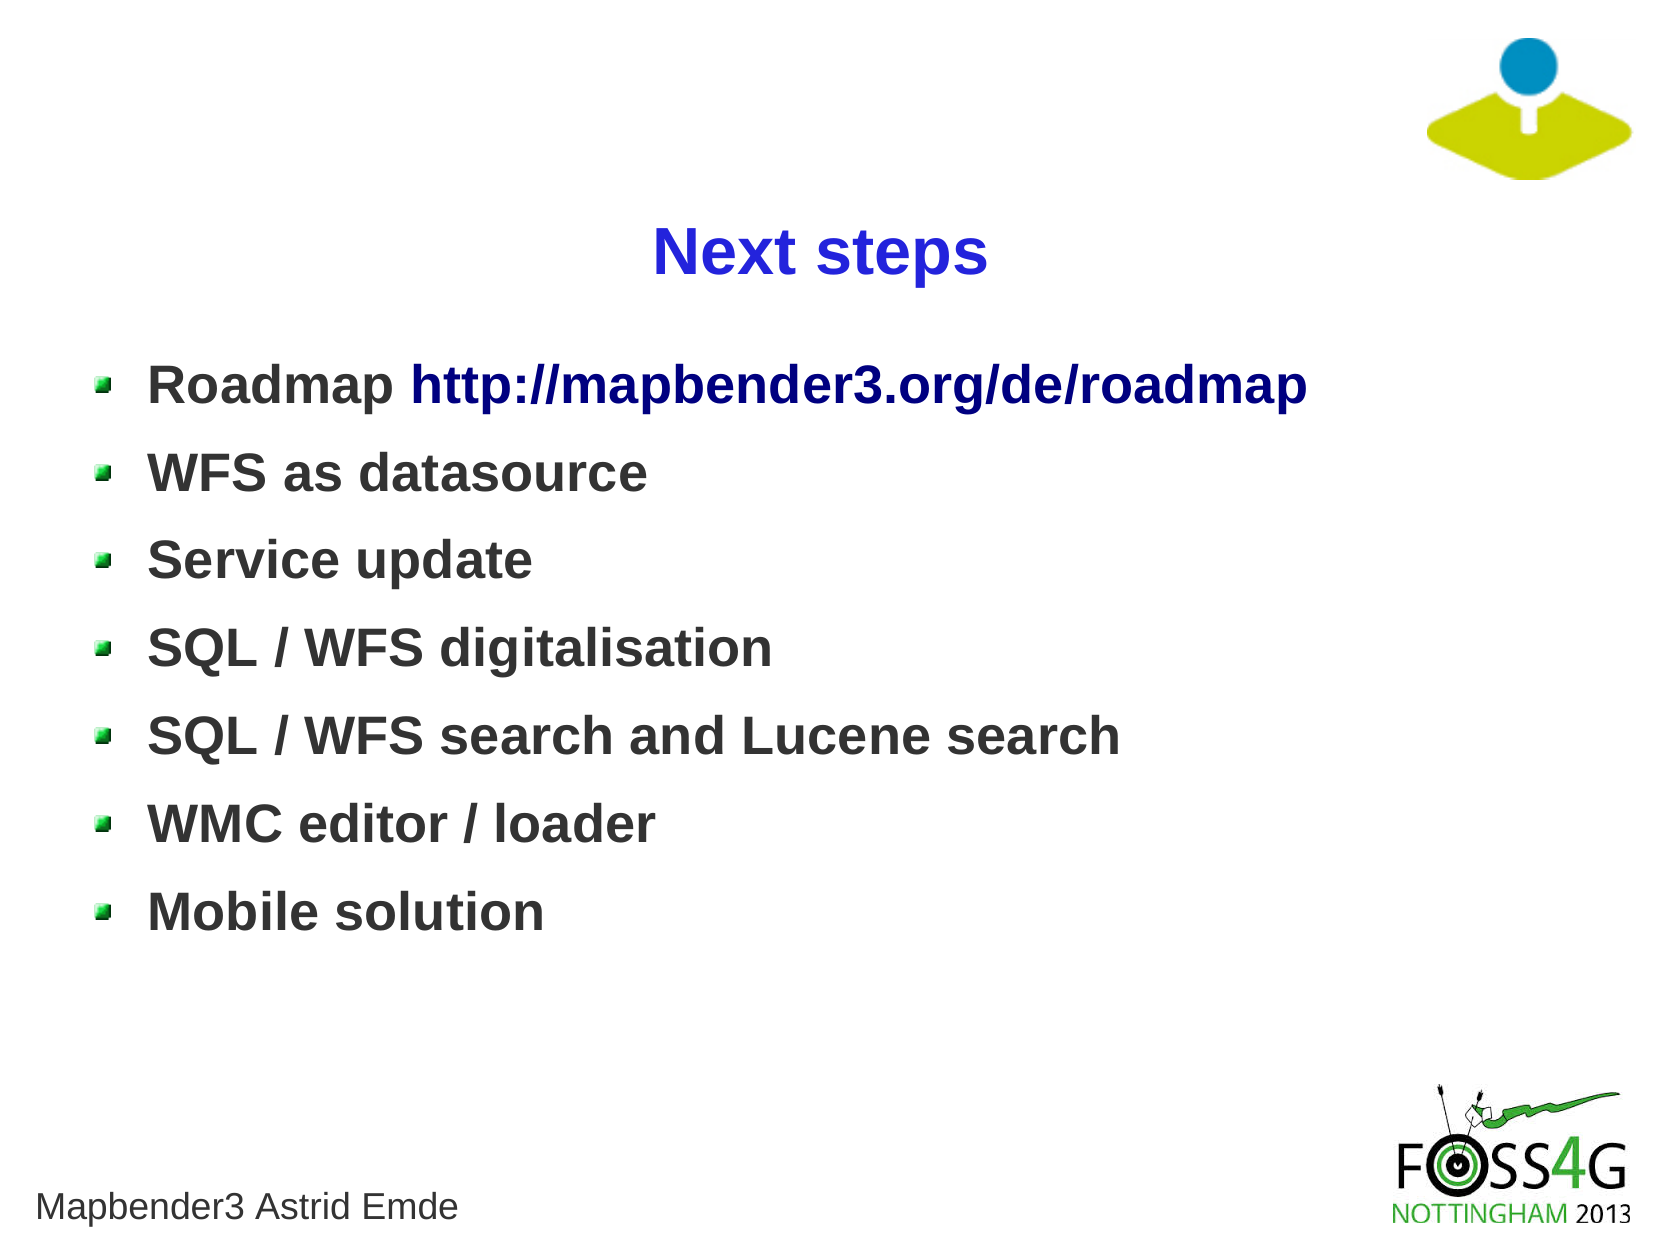

# Next steps
Roadmap http://mapbender3.org/de/roadmap
WFS as datasource
Service update
SQL / WFS digitalisation
SQL / WFS search and Lucene search
WMC editor / loader
Mobile solution